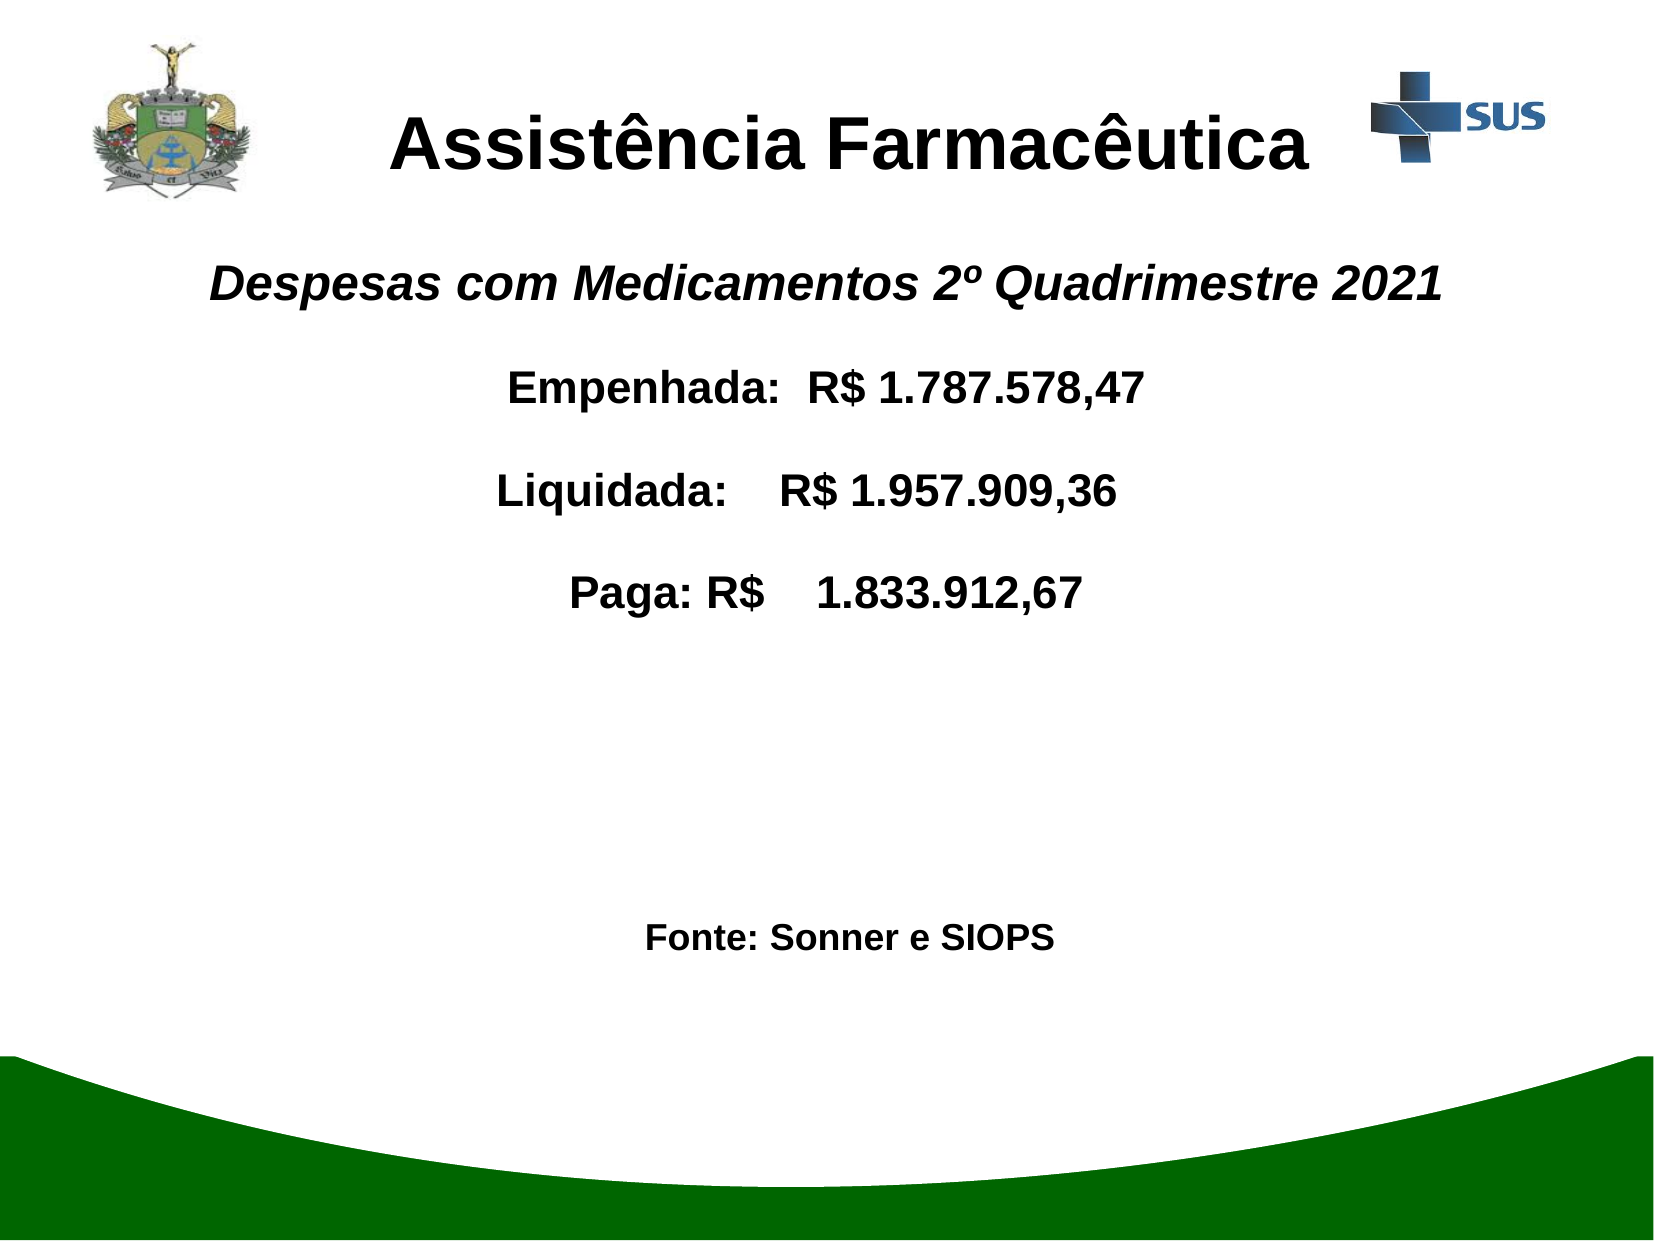

Assistência Farmacêutica
Despesas com Medicamentos 2º Quadrimestre 2021
Empenhada: R$ 1.787.578,47
Liquidada: R$ 1.957.909,36
Paga: R$ 1.833.912,67
Fonte: Sonner e SIOPS